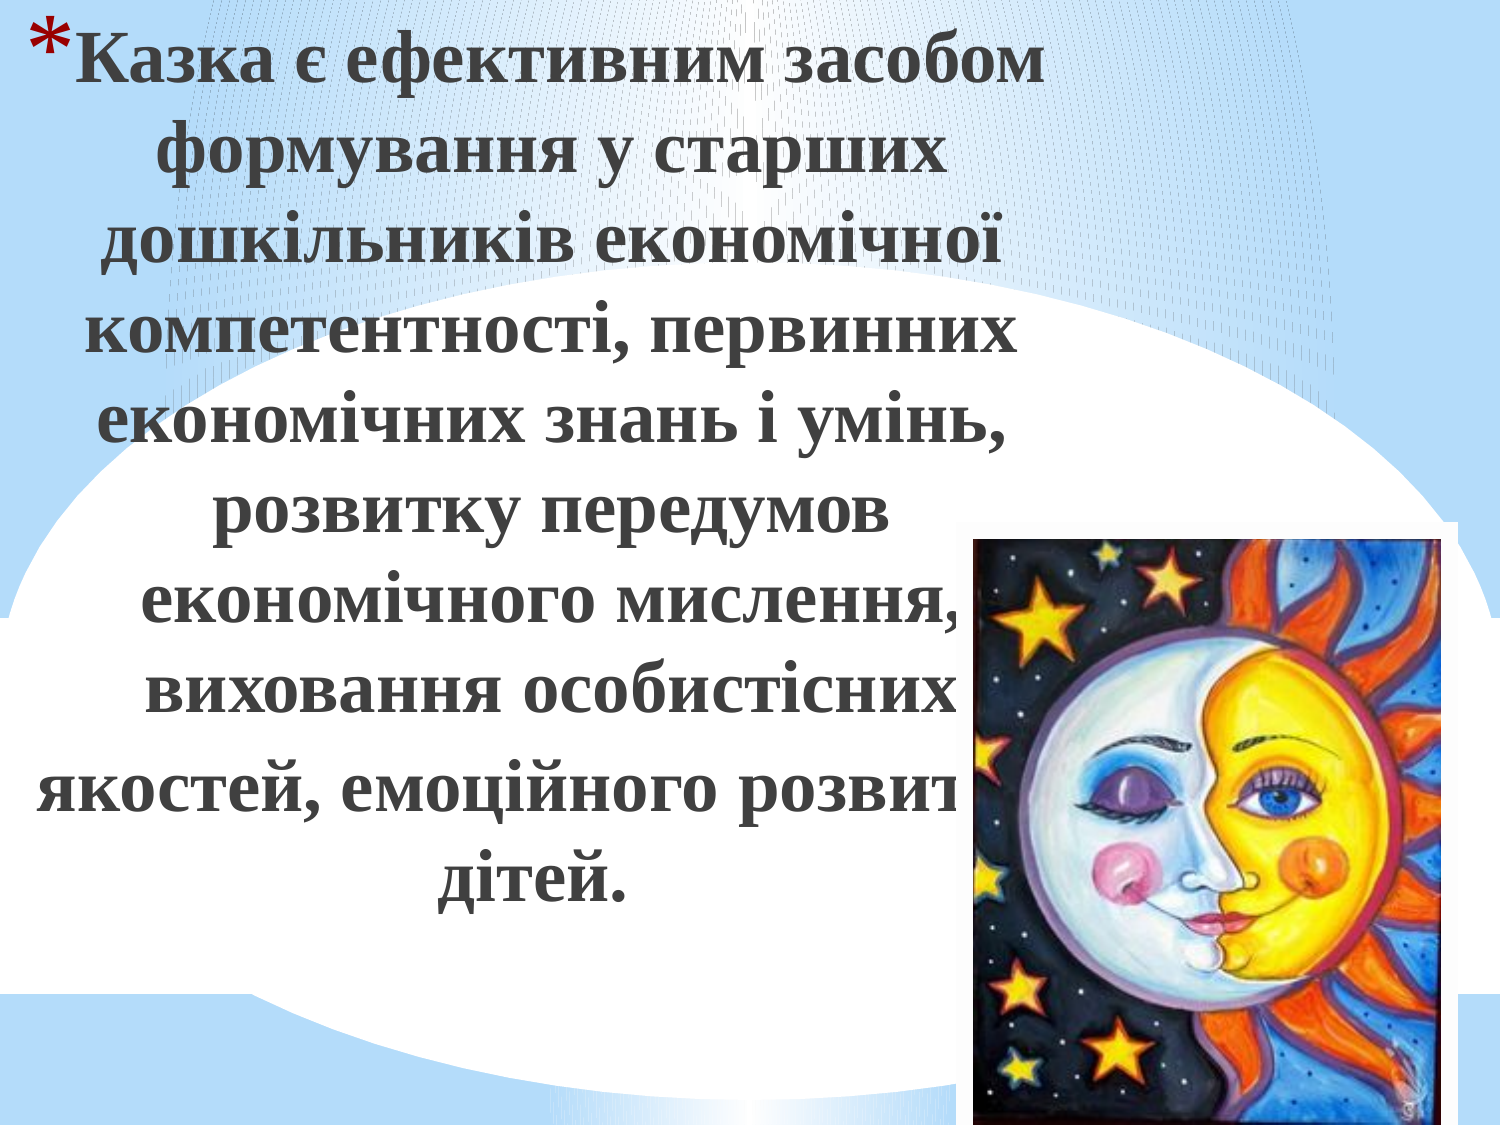

# Казка є ефективним засобом формування у старших дошкільників економічної компетентності, первинних економічних знань і умінь, розвитку передумов економічного мислення, виховання особистісних
 якостей, емоційного розвитку дітей.